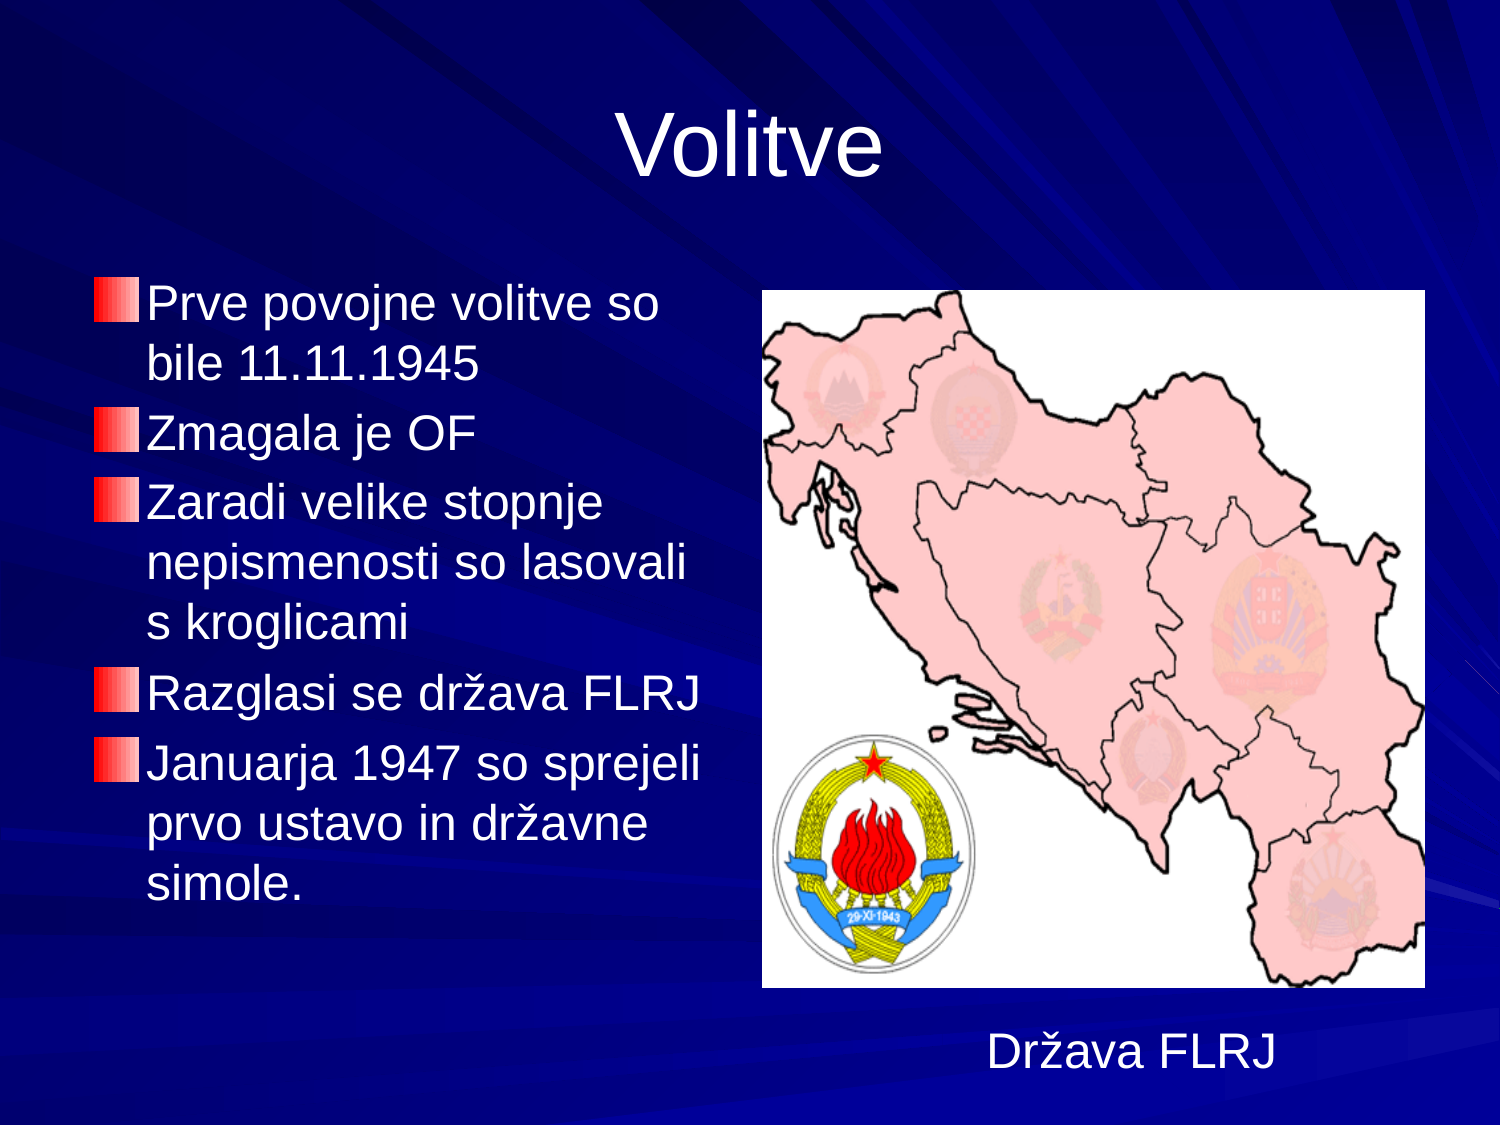

# Volitve
Prve povojne volitve so bile 11.11.1945
Zmagala je OF
Zaradi velike stopnje nepismenosti so lasovali s kroglicami
Razglasi se država FLRJ
Januarja 1947 so sprejeli prvo ustavo in državne simole.
 Država FLRJ